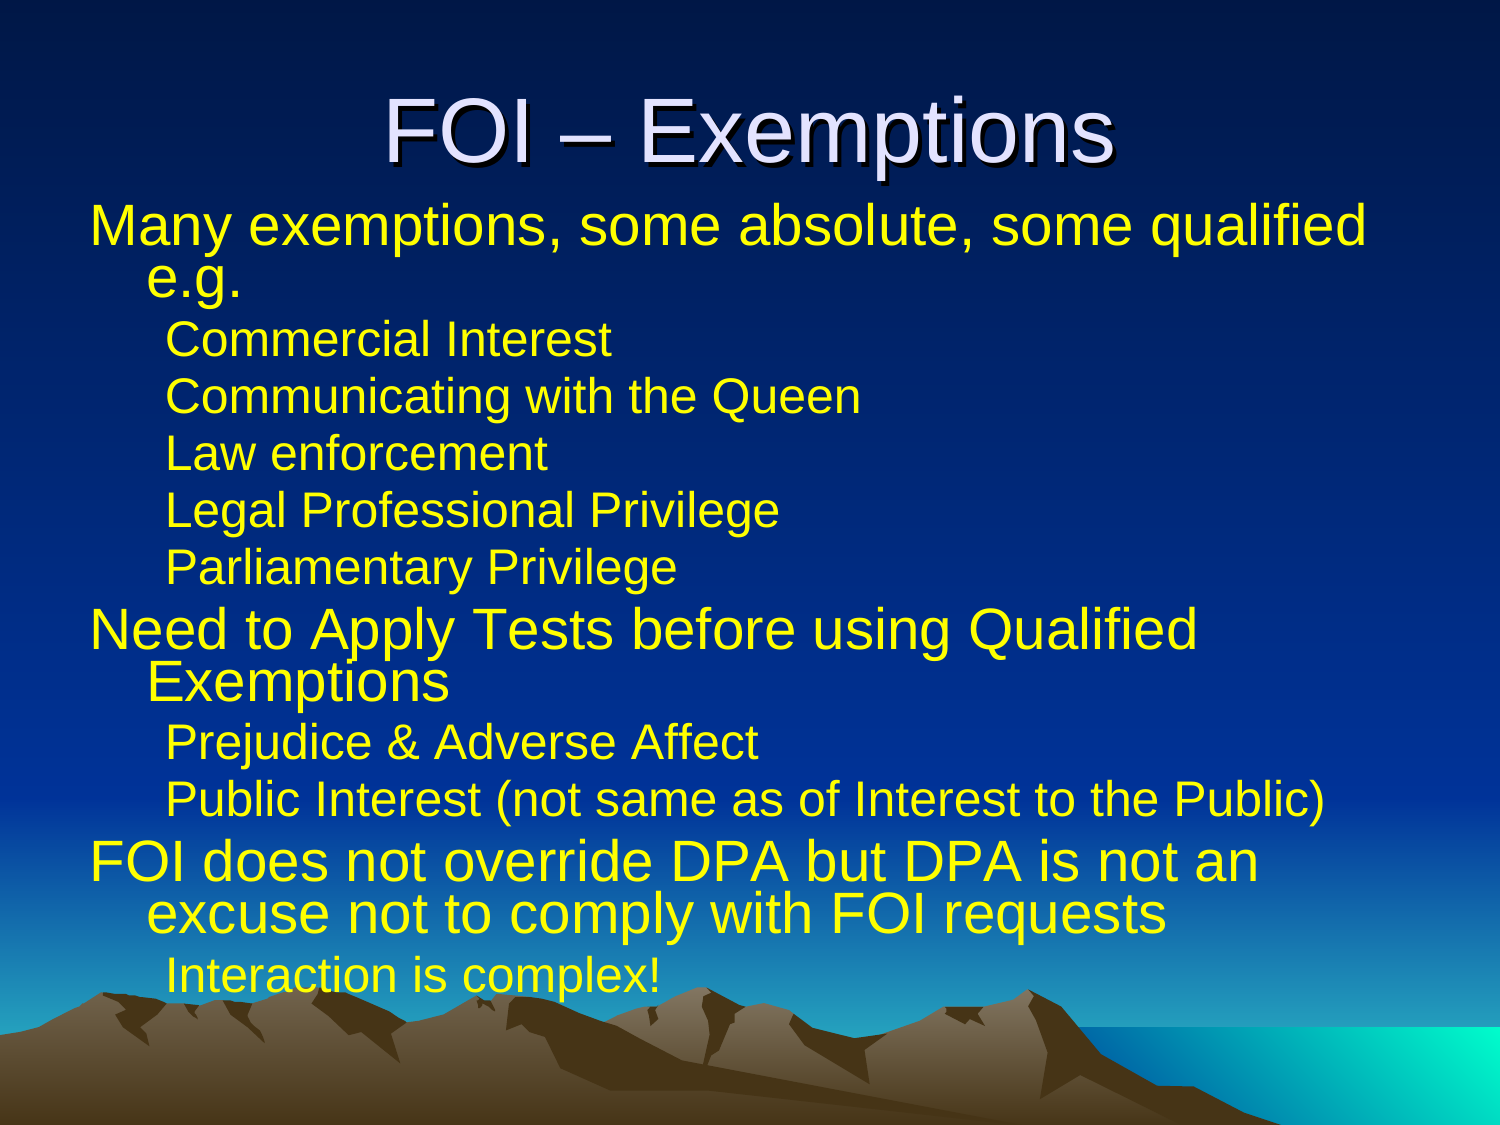

# FOI – Exemptions
Many exemptions, some absolute, some qualified e.g.
Commercial Interest
Communicating with the Queen
Law enforcement
Legal Professional Privilege
Parliamentary Privilege
Need to Apply Tests before using Qualified Exemptions
Prejudice & Adverse Affect
Public Interest (not same as of Interest to the Public)
FOI does not override DPA but DPA is not an excuse not to comply with FOI requests
Interaction is complex!